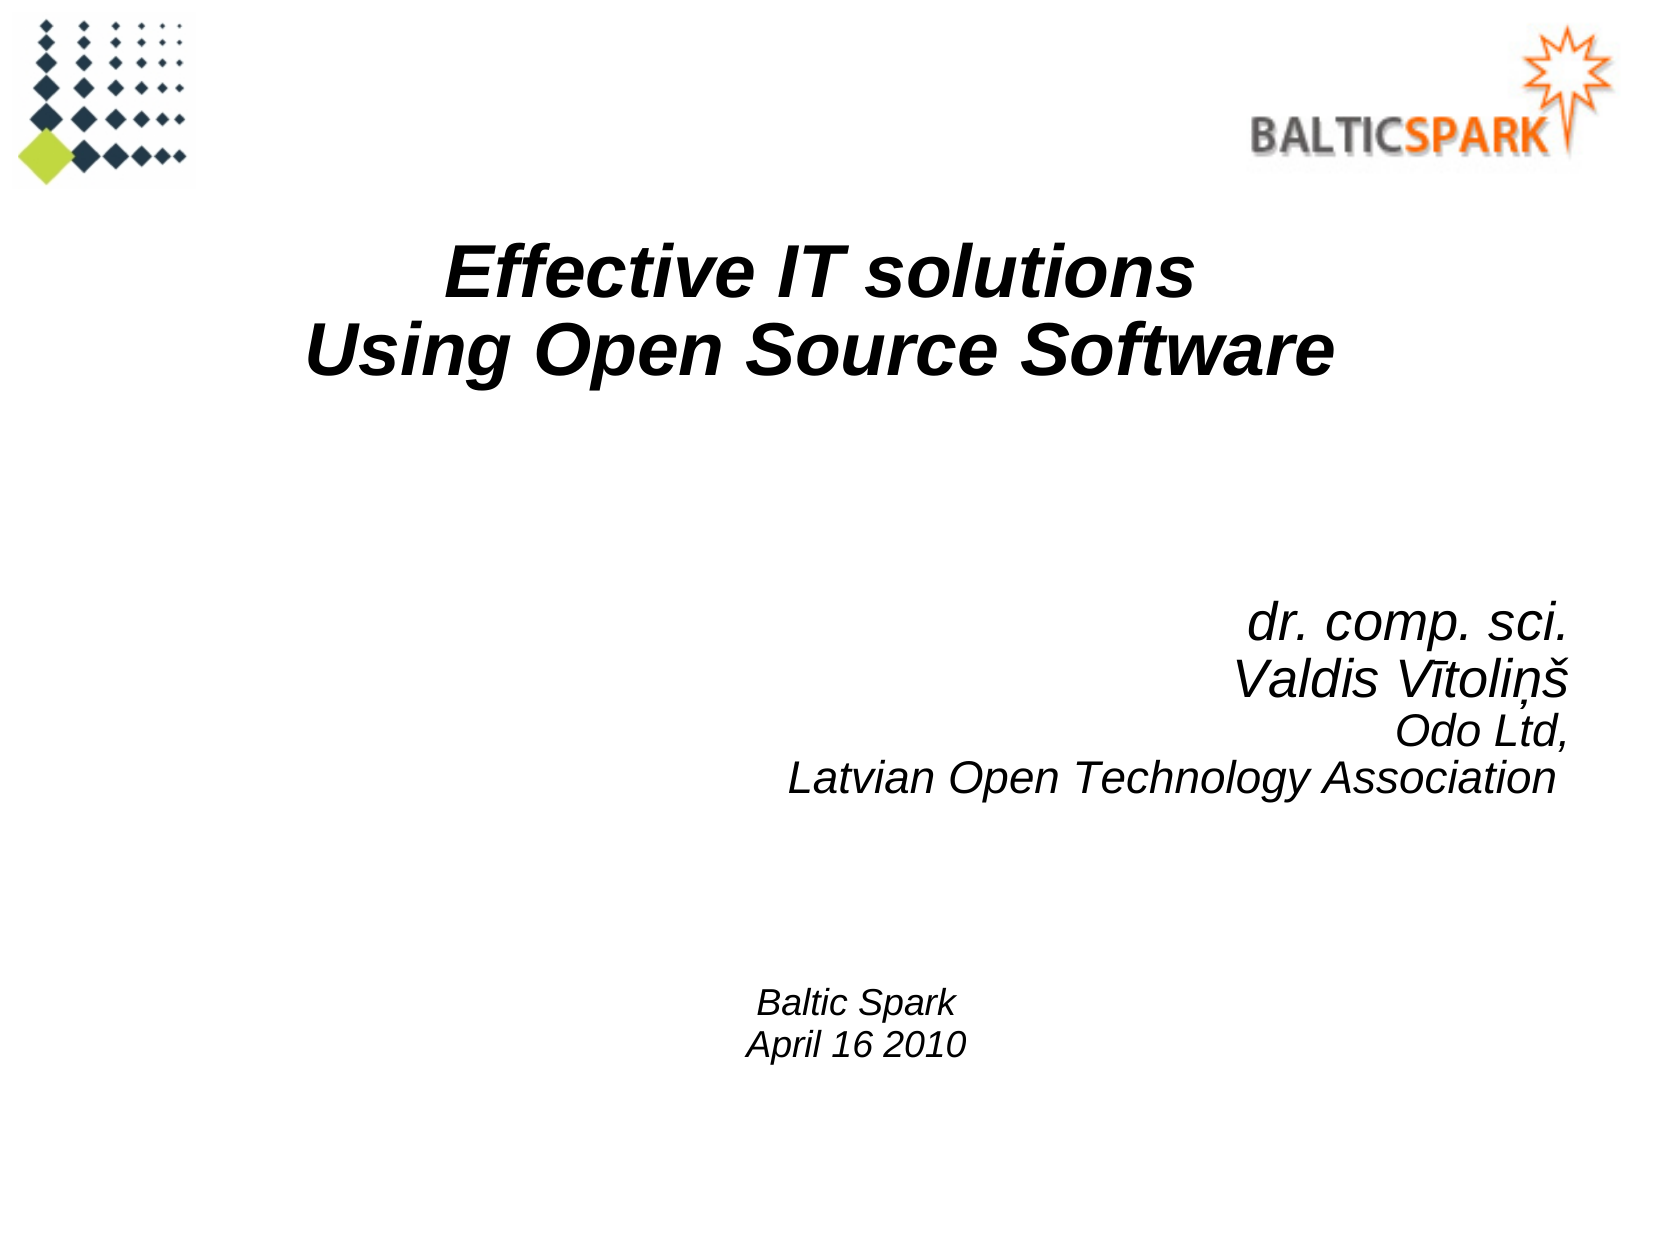

# Effective IT solutions Using Open Source Software
dr. comp. sci.
Valdis Vītoliņš
Odo Ltd,
Latvian Open Technology Association
Baltic Spark
April 16 2010